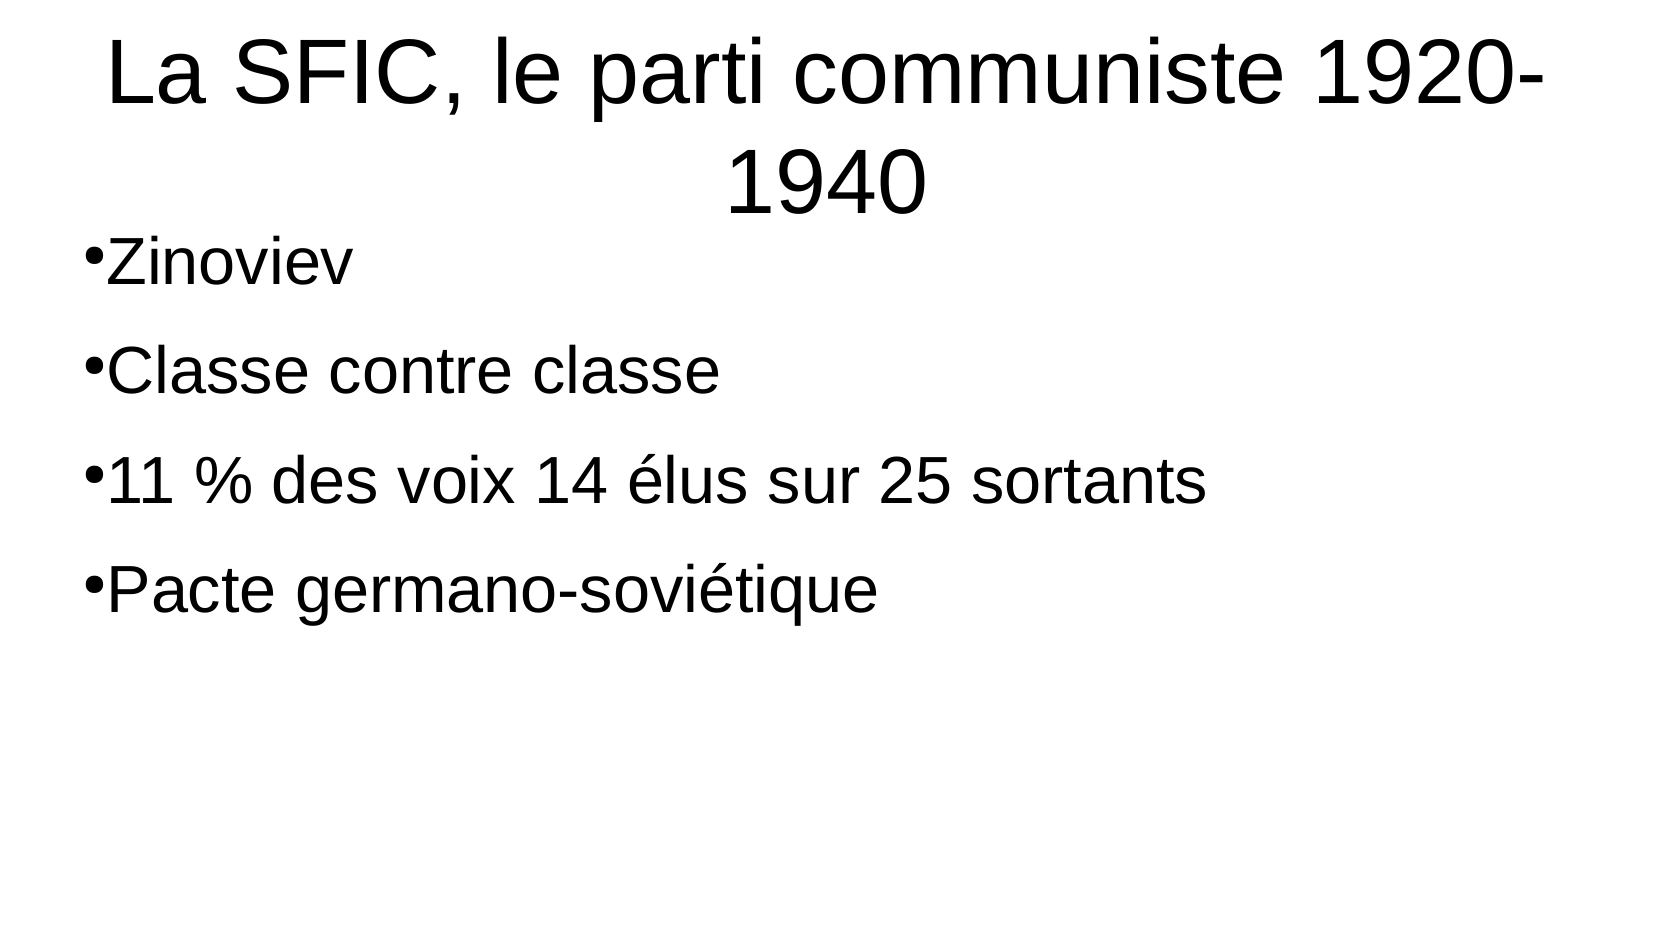

# La SFIC, le parti communiste 1920-1940
Zinoviev
Classe contre classe
11 % des voix 14 élus sur 25 sortants
Pacte germano-soviétique